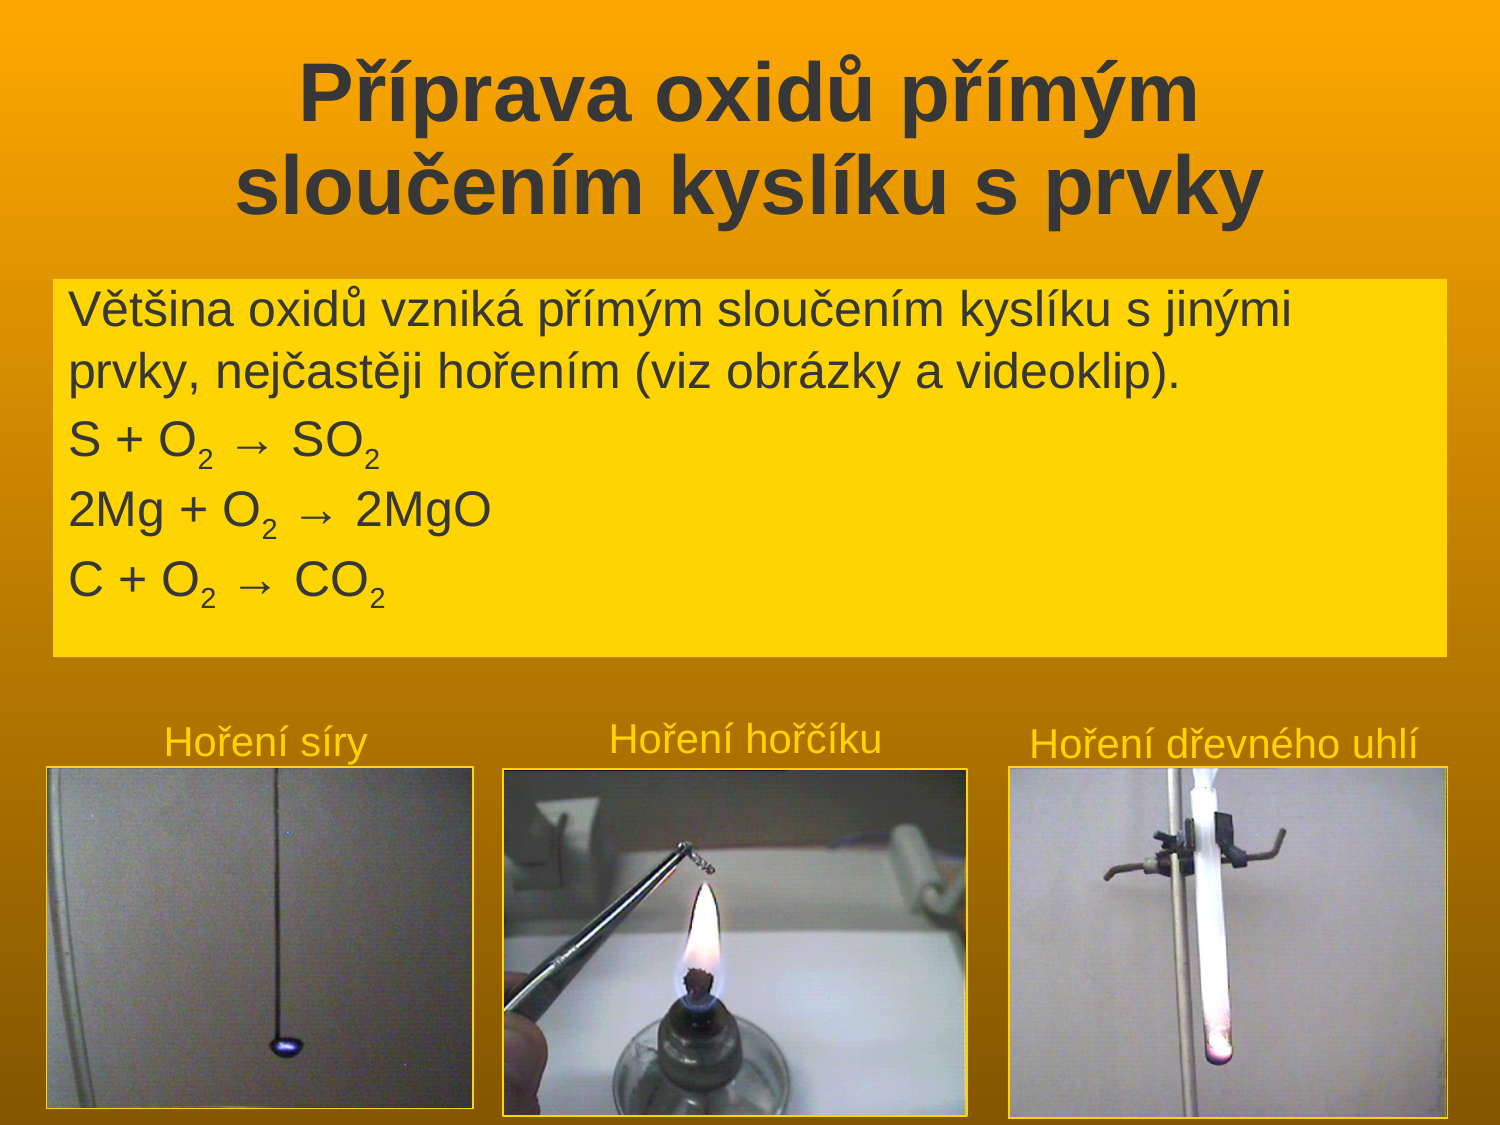

# Příprava oxidů přímým sloučením kyslíku s prvky
Většina oxidů vzniká přímým sloučením kyslíku s jinými
prvky, nejčastěji hořením (viz obrázky a videoklip).
S + O2 → SO2
2Mg + O2 → 2MgO
C + O2 → CO2
Hoření hořčíku
Hoření síry
Hoření dřevného uhlí